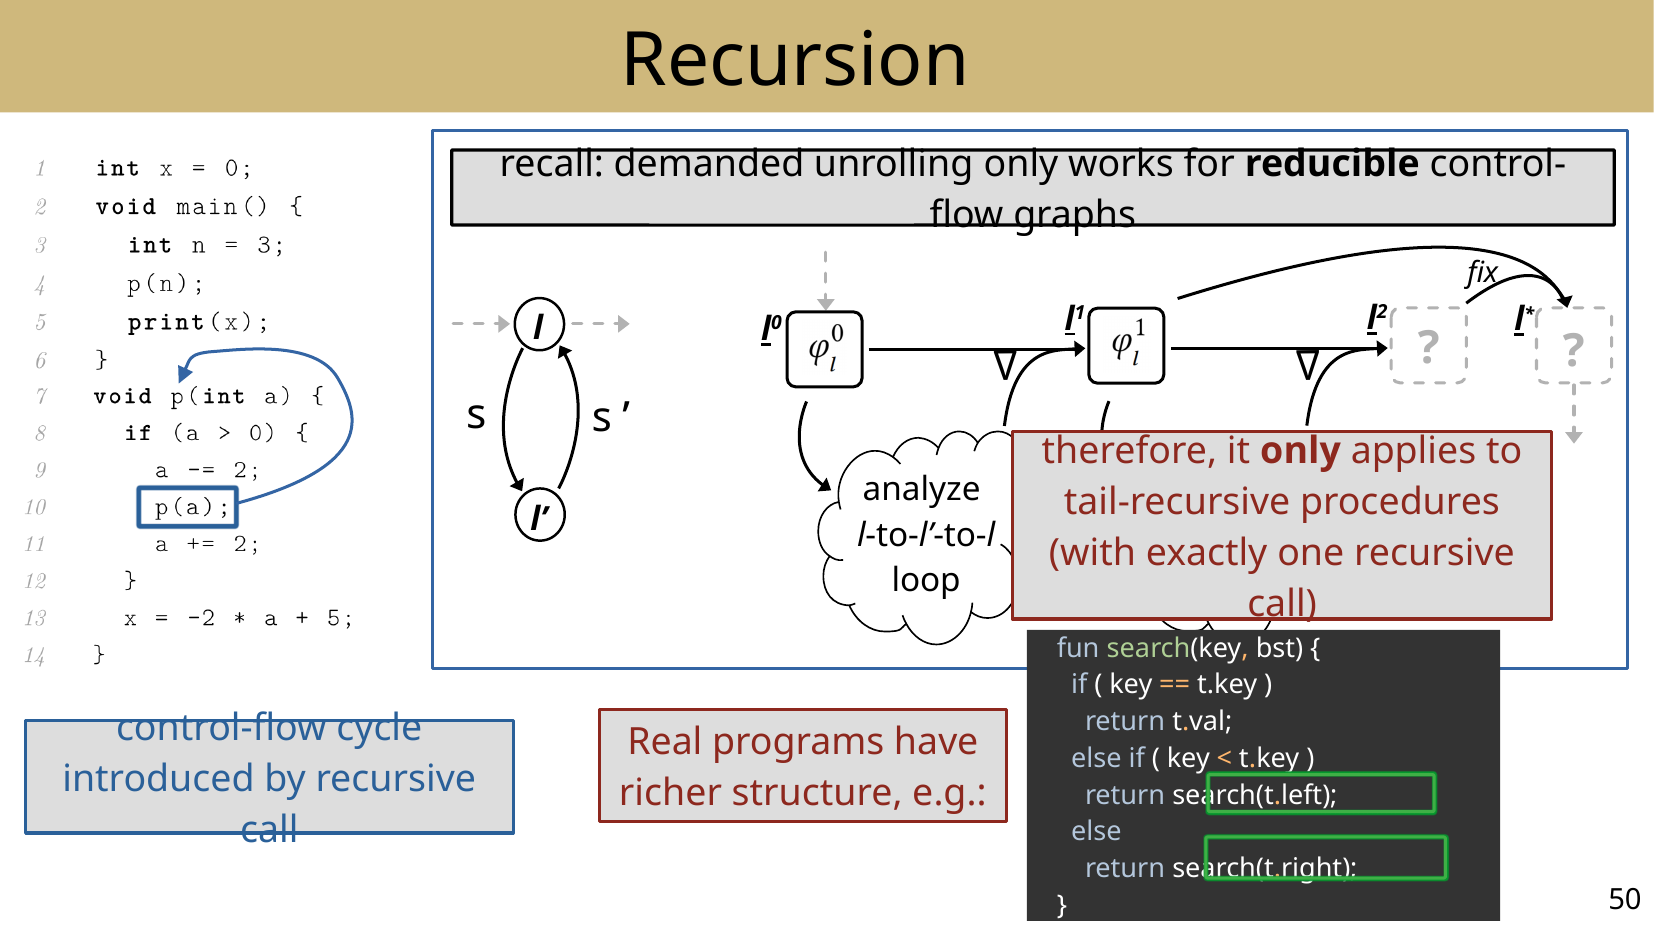

# Recursion
recall: demanded unrolling only works for reducible control-flow graphs
fix
?
l*
l0
l2
?
Δ
analyze
l-to-l’-to-l
loop
l1
Δ
analyze
l-to-l’-to-l
loop
l
s
s’
l’
therefore, it only applies to
tail-recursive procedures
(with exactly one recursive call)
fun search(key, bst) {
 if ( key == t.key )
 return t.val;
 else if ( key < t.key )
 return search(t.left);
 else
 return search(t.right);
}
Real programs have richer structure, e.g.:
control-flow cycle introduced by recursive call